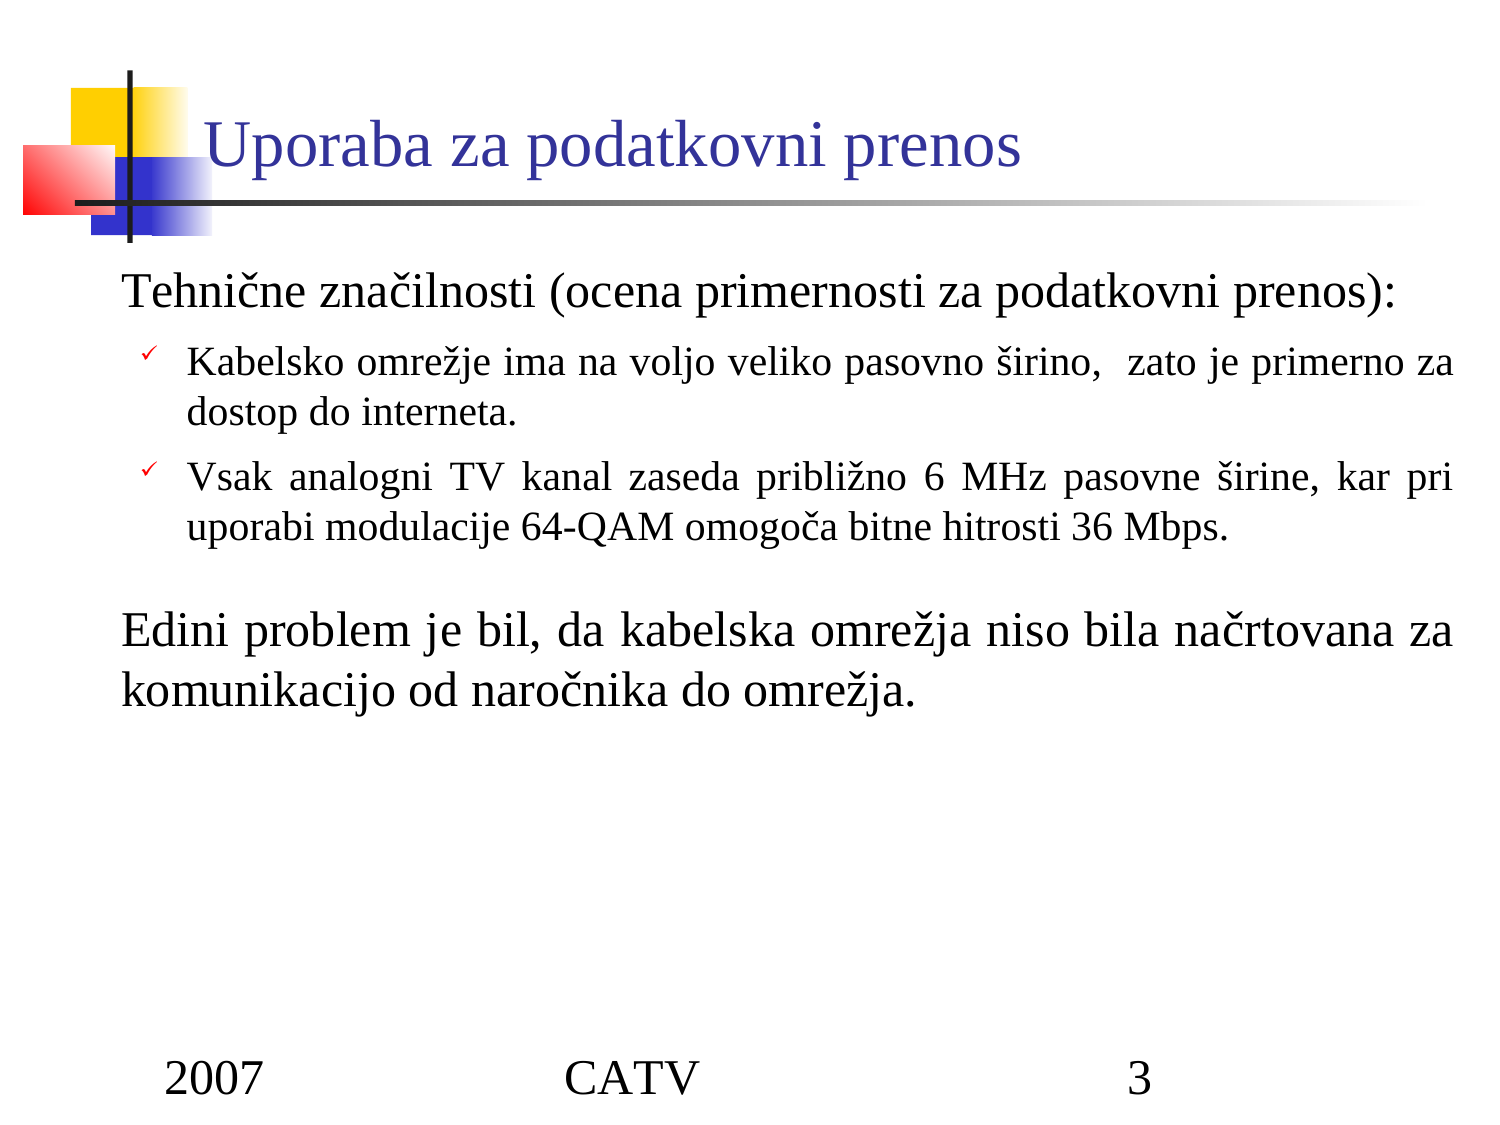

# Uporaba za podatkovni prenos
	Tehnične značilnosti (ocena primernosti za podatkovni prenos):
Kabelsko omrežje ima na voljo veliko pasovno širino, zato je primerno za dostop do interneta.
Vsak analogni TV kanal zaseda približno 6 MHz pasovne širine, kar pri uporabi modulacije 64-QAM omogoča bitne hitrosti 36 Mbps.
	Edini problem je bil, da kabelska omrežja niso bila načrtovana za komunikacijo od naročnika do omrežja.
2007
CATV
3